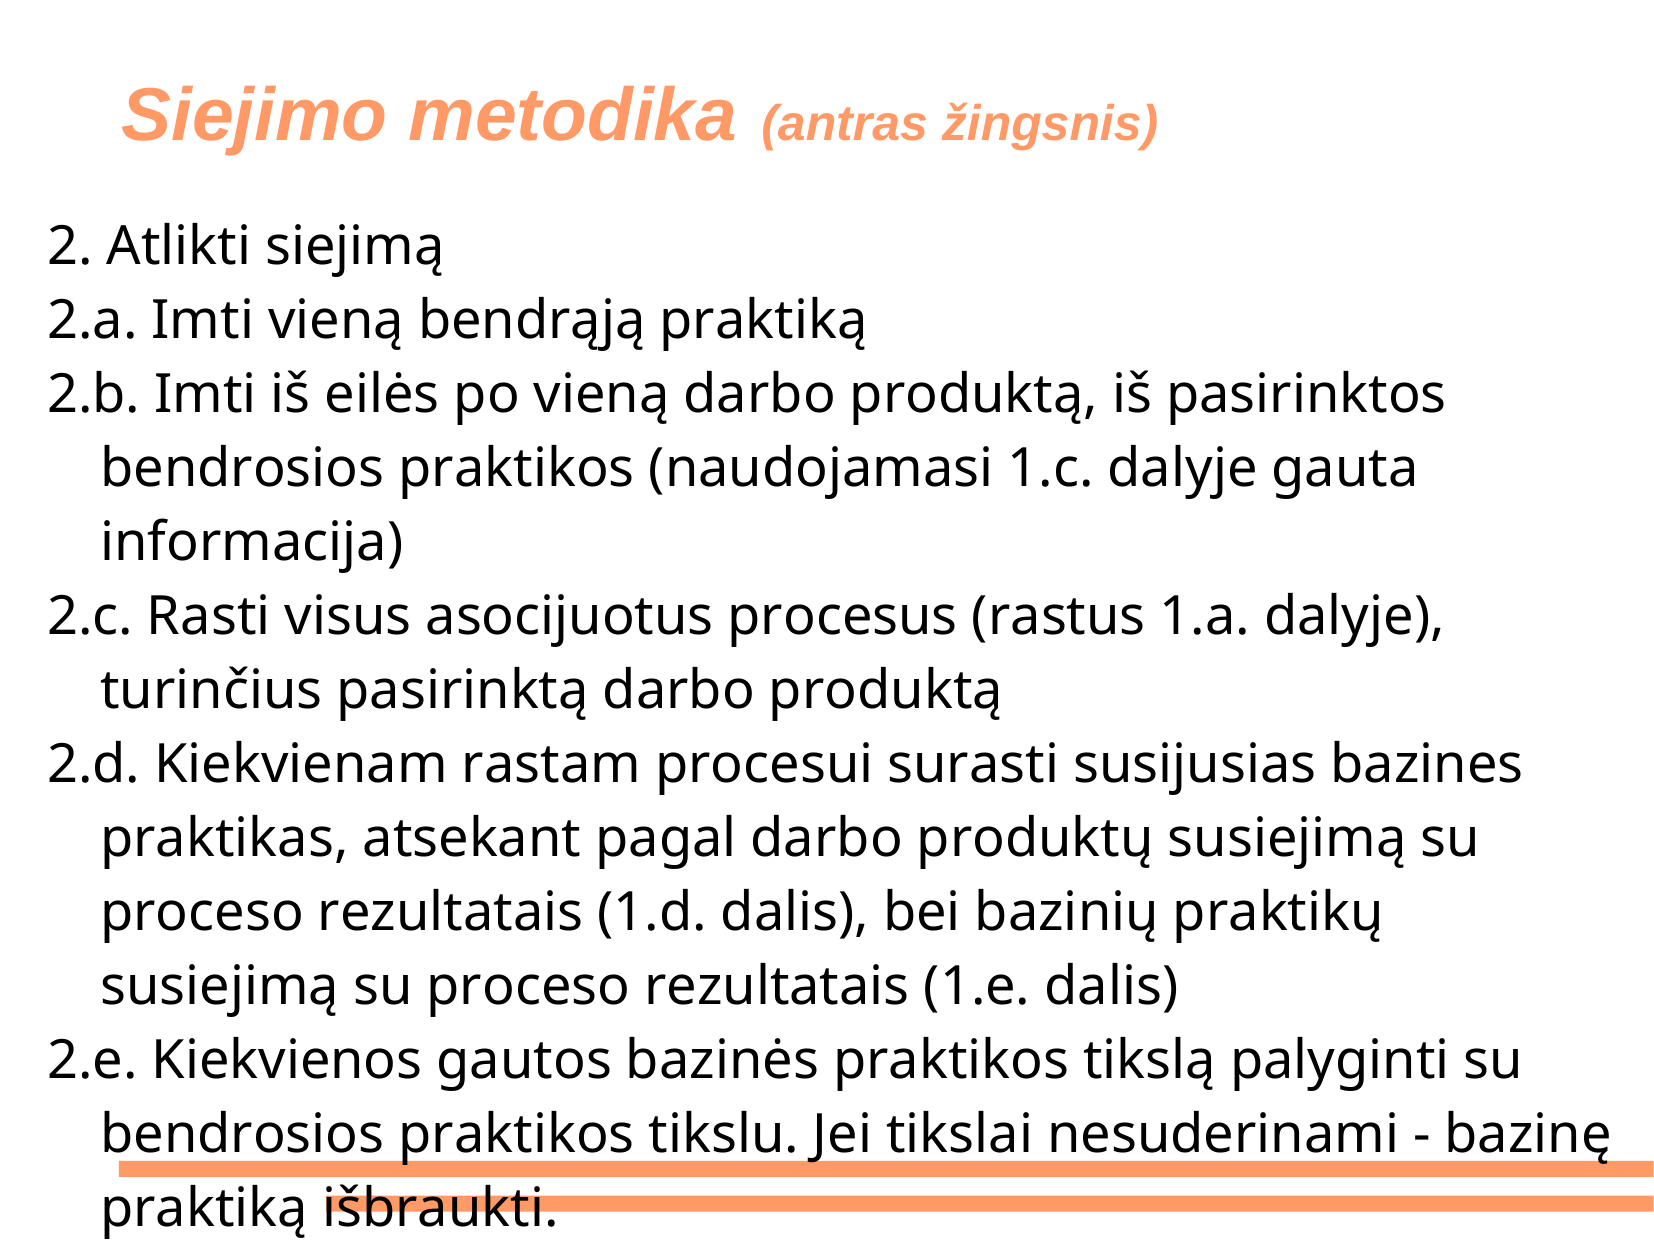

# Siejimo metodika (antras žingsnis)
2. Atlikti siejimą
2.a. Imti vieną bendrąją praktiką
2.b. Imti iš eilės po vieną darbo produktą, iš pasirinktos bendrosios praktikos (naudojamasi 1.c. dalyje gauta informacija)
2.c. Rasti visus asocijuotus procesus (rastus 1.a. dalyje), turinčius pasirinktą darbo produktą
2.d. Kiekvienam rastam procesui surasti susijusias bazines praktikas, atsekant pagal darbo produktų susiejimą su proceso rezultatais (1.d. dalis), bei bazinių praktikų susiejimą su proceso rezultatais (1.e. dalis)
2.e. Kiekvienos gautos bazinės praktikos tikslą palyginti su bendrosios praktikos tikslu. Jei tikslai nesuderinami - bazinę praktiką išbraukti.